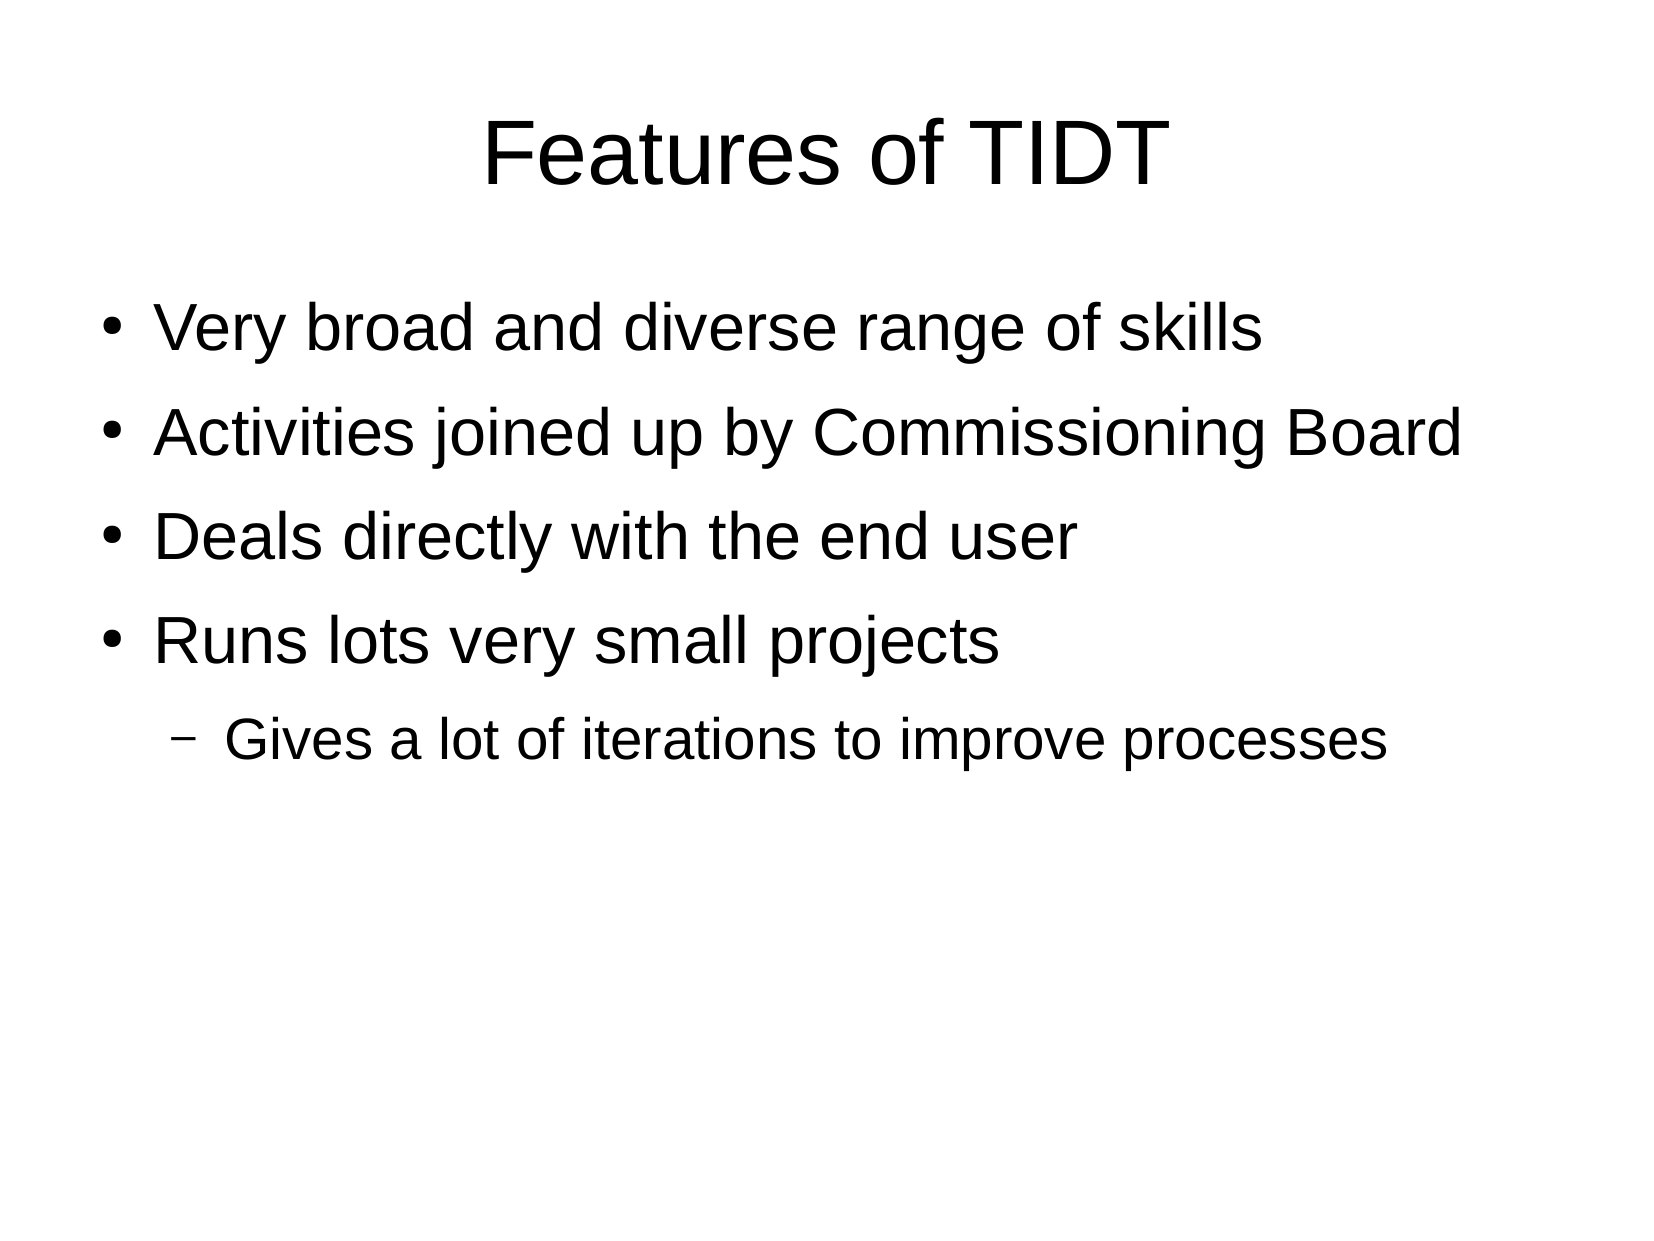

# Features of TIDT
Very broad and diverse range of skills
Activities joined up by Commissioning Board
Deals directly with the end user
Runs lots very small projects
Gives a lot of iterations to improve processes